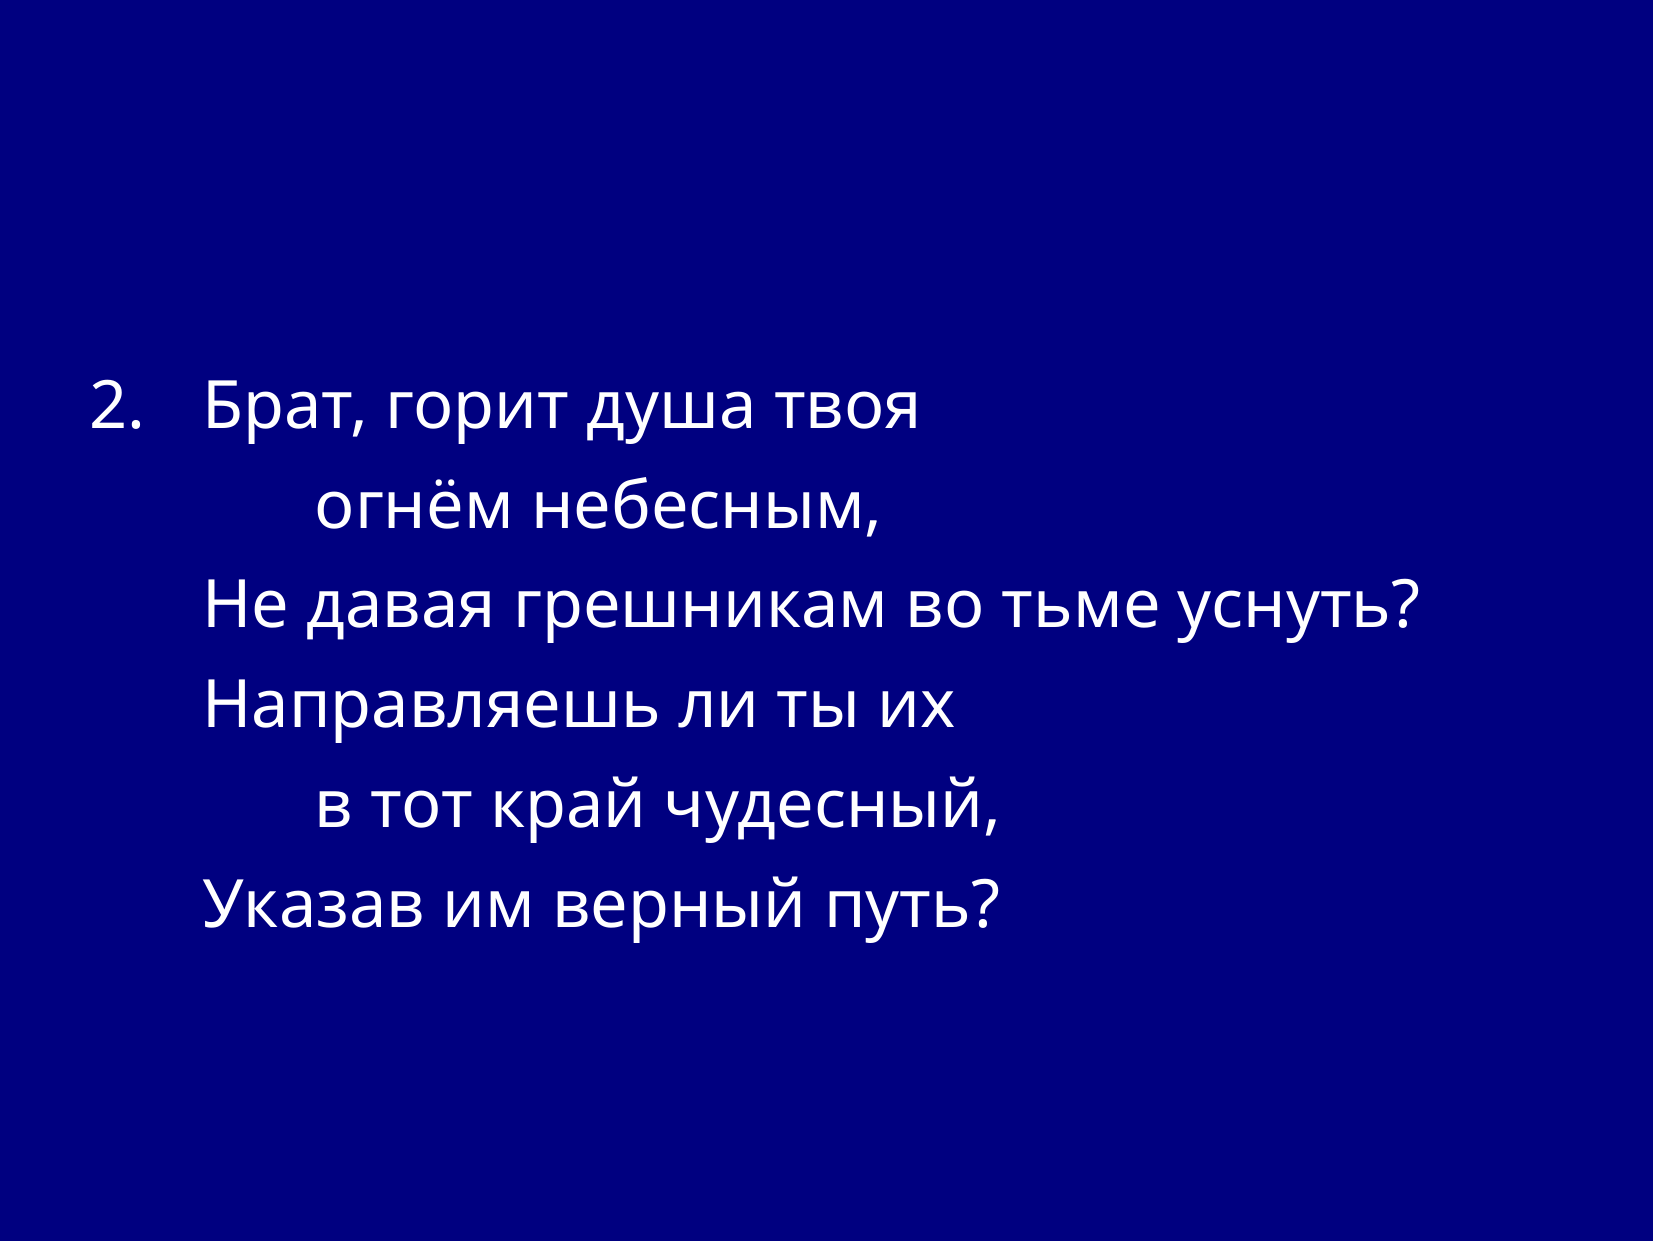

2.	Брат, горит душа твоя
		огнём небесным,
	Не давая грешникам во тьме уснуть?
	Направляешь ли ты их
		в тот край чудесный,
	Указав им верный путь?